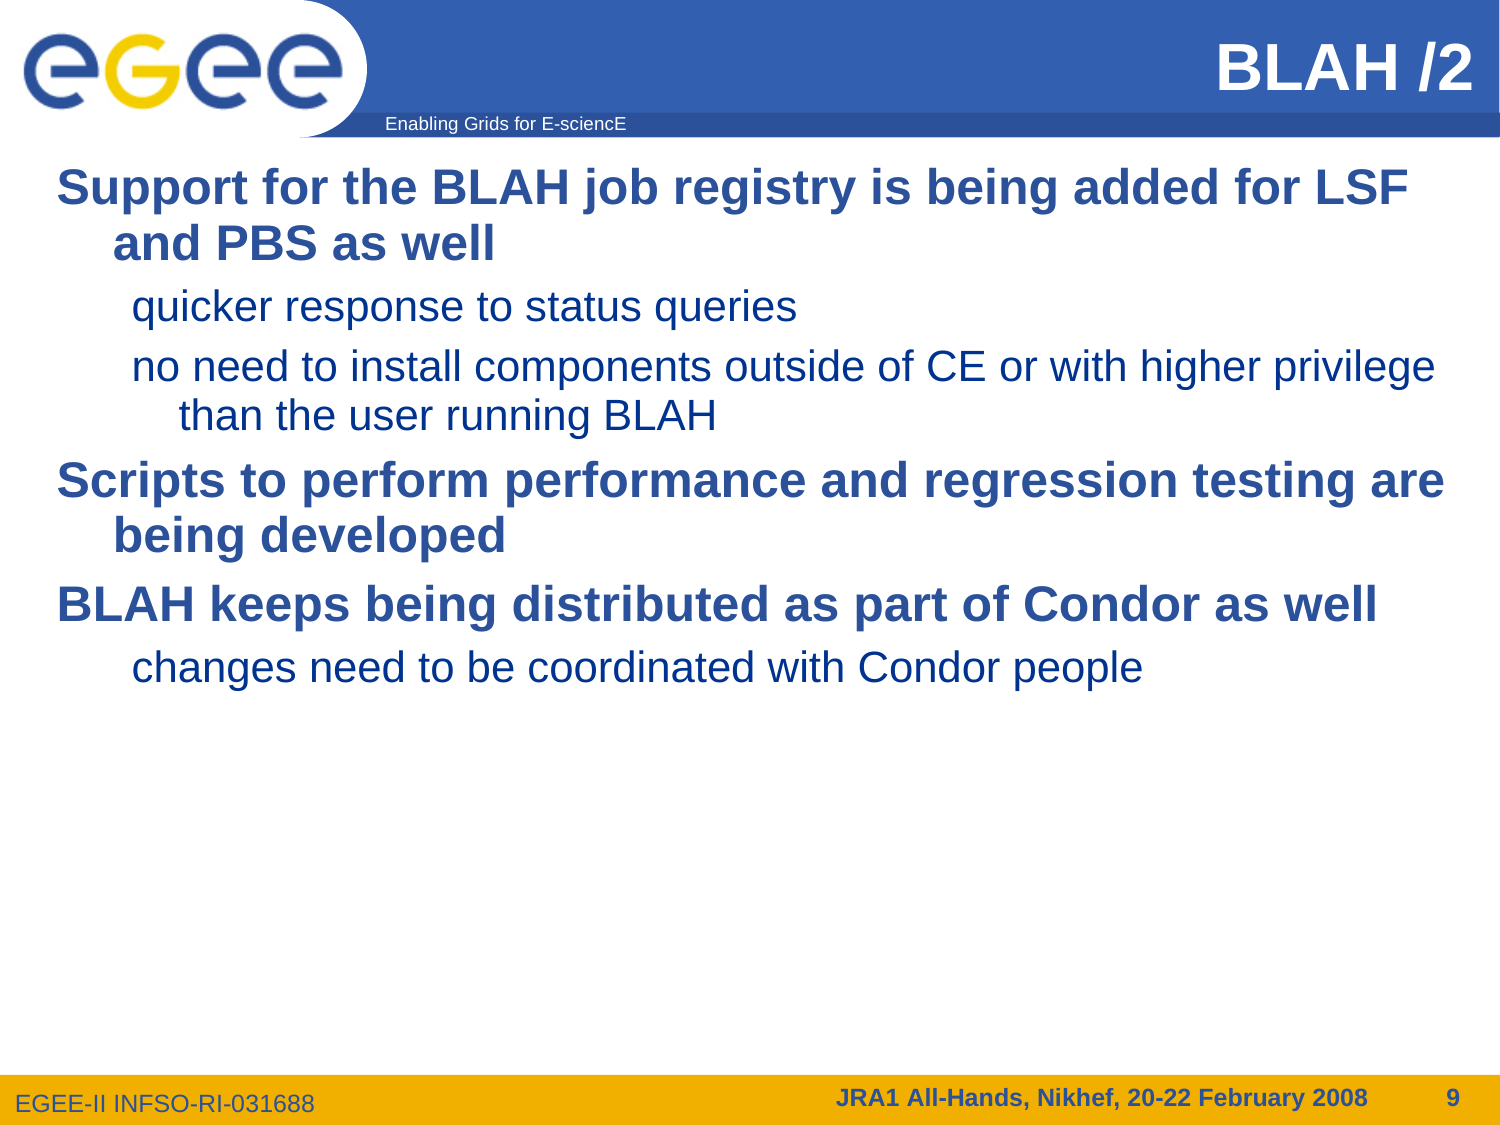

# BLAH /2
Support for the BLAH job registry is being added for LSF and PBS as well
quicker response to status queries
no need to install components outside of CE or with higher privilege than the user running BLAH
Scripts to perform performance and regression testing are being developed
BLAH keeps being distributed as part of Condor as well
changes need to be coordinated with Condor people
JRA1 All-Hands, Nikhef, 20-22 February 2008
9